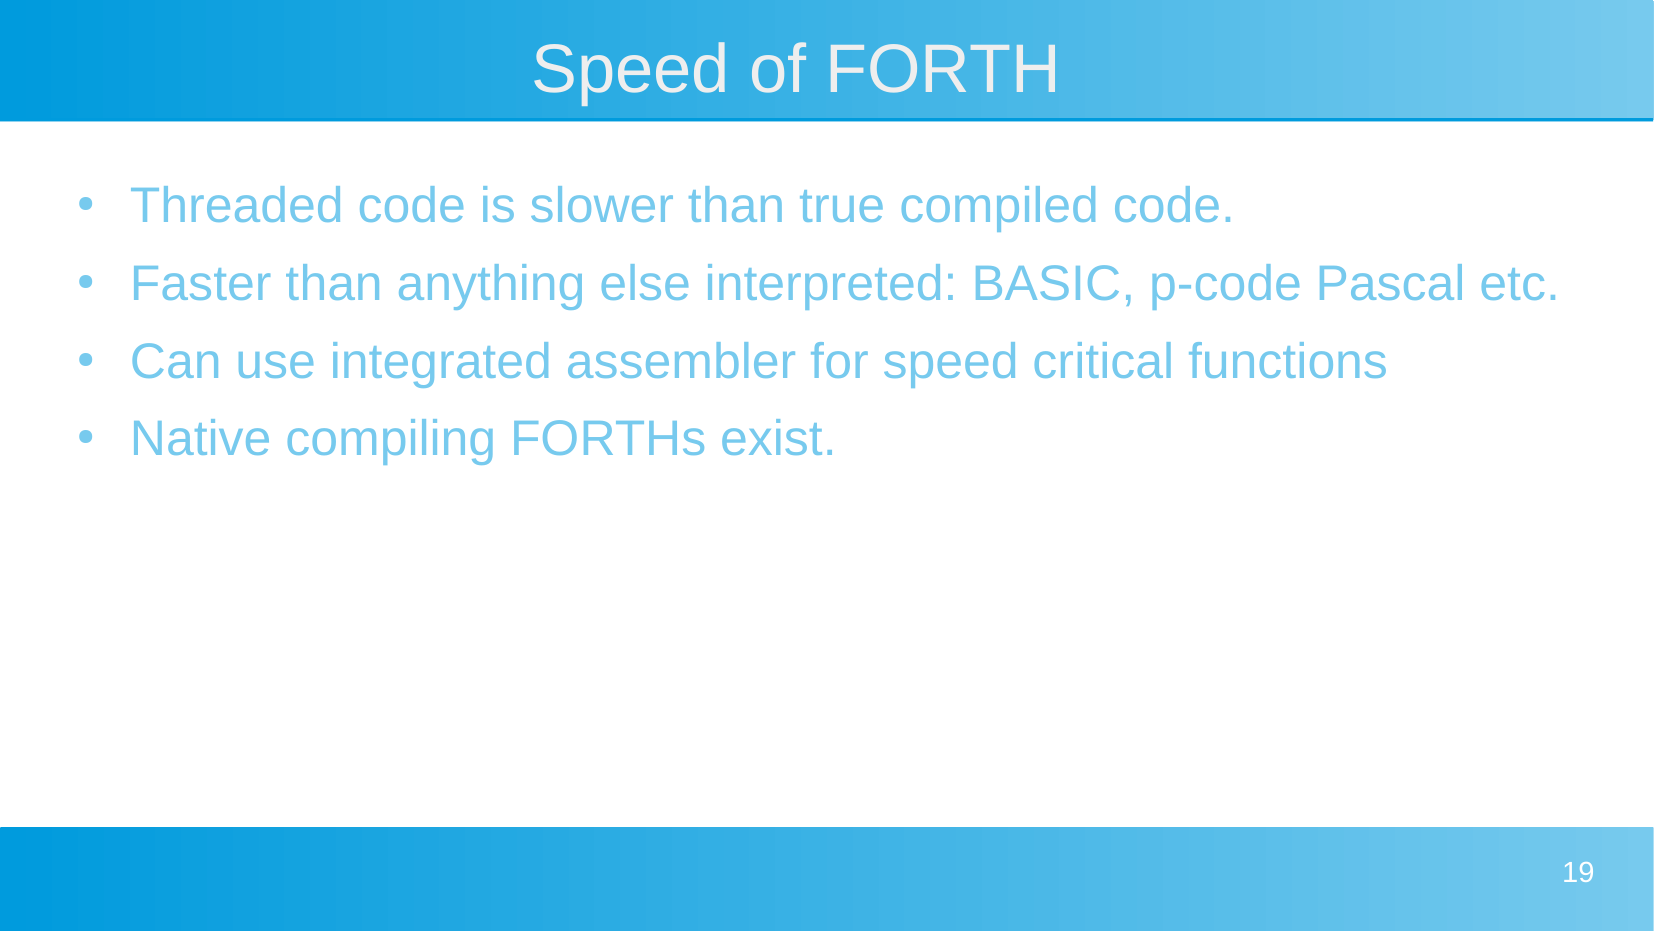

# Speed of FORTH
Threaded code is slower than true compiled code.
Faster than anything else interpreted: BASIC, p-code Pascal etc.
Can use integrated assembler for speed critical functions
Native compiling FORTHs exist.
19